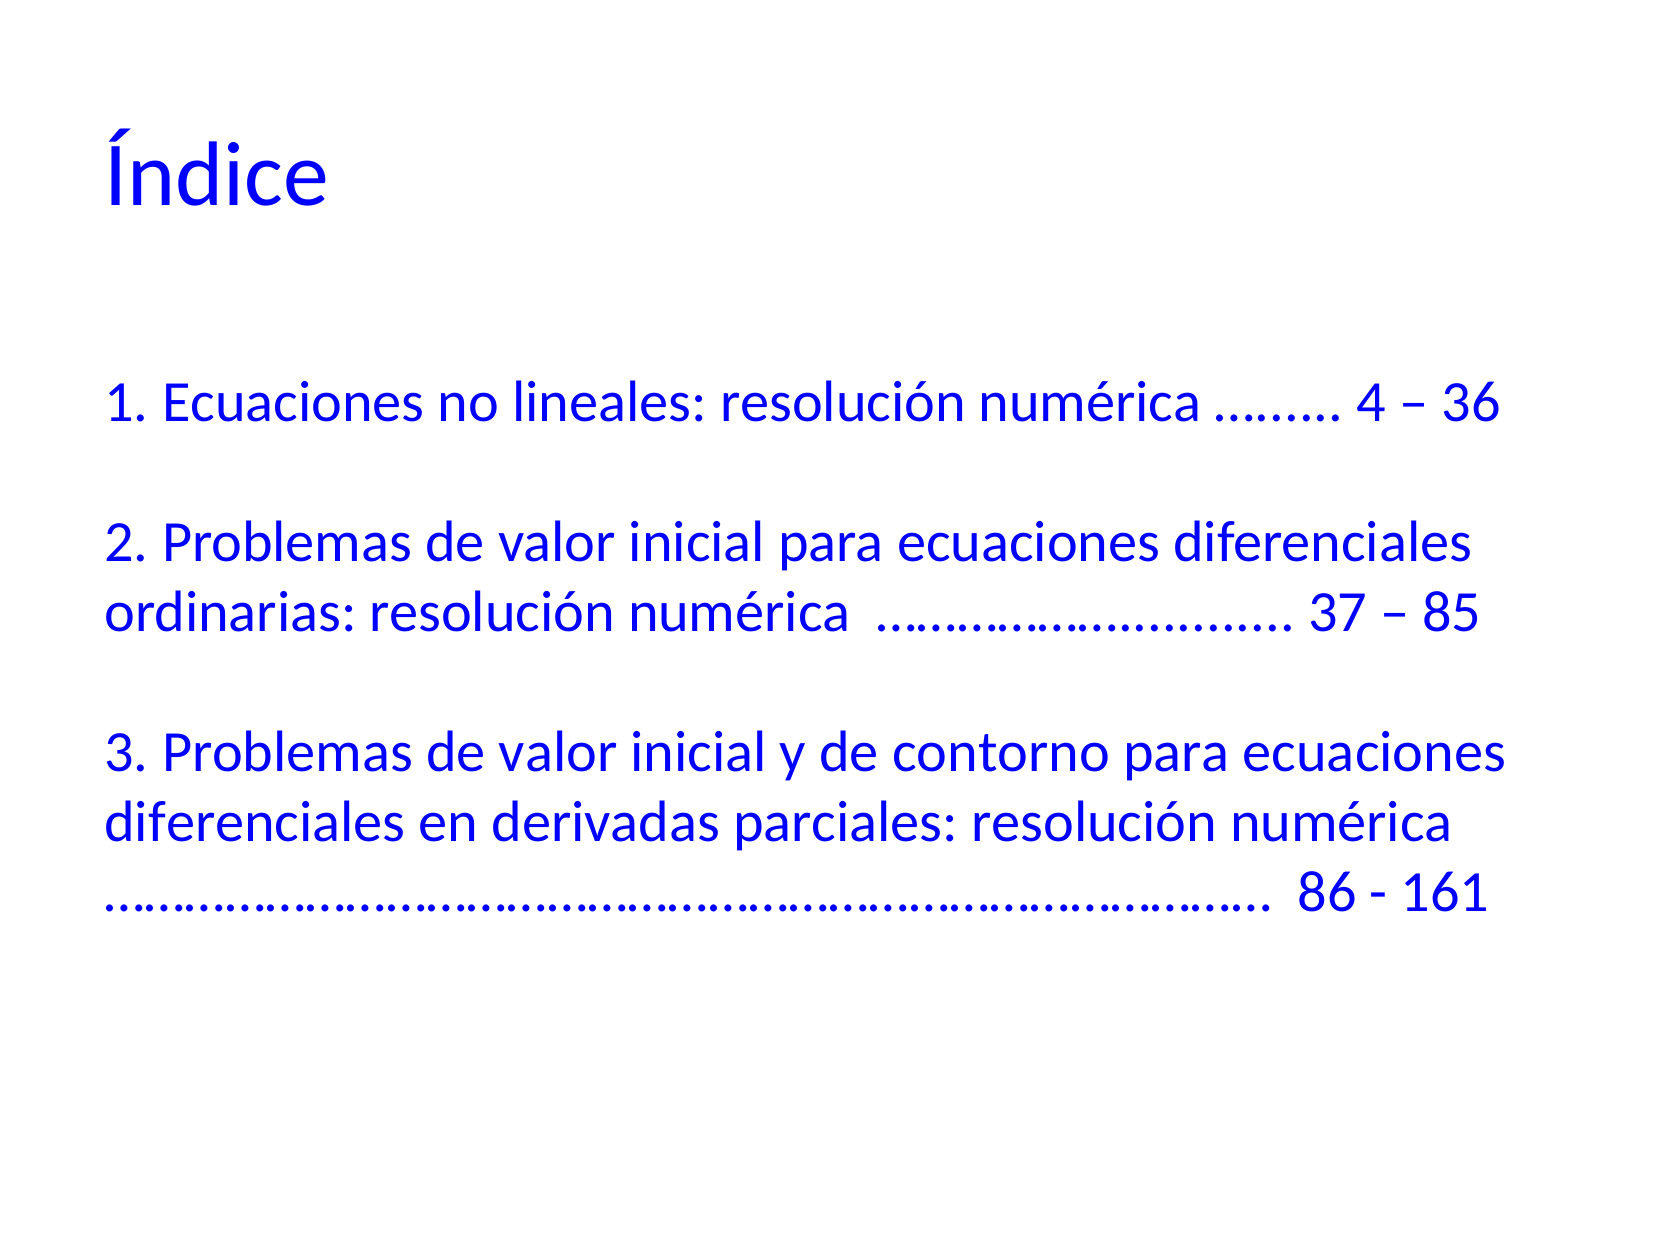

Índice
1. Ecuaciones no lineales: resolución numérica …...... 4 – 36
2. Problemas de valor inicial para ecuaciones diferenciales ordinarias: resolución numérica ………………............ 37 – 85
3. Problemas de valor inicial y de contorno para ecuaciones diferenciales en derivadas parciales: resolución numérica …………………………………………………………………………… 86 - 161